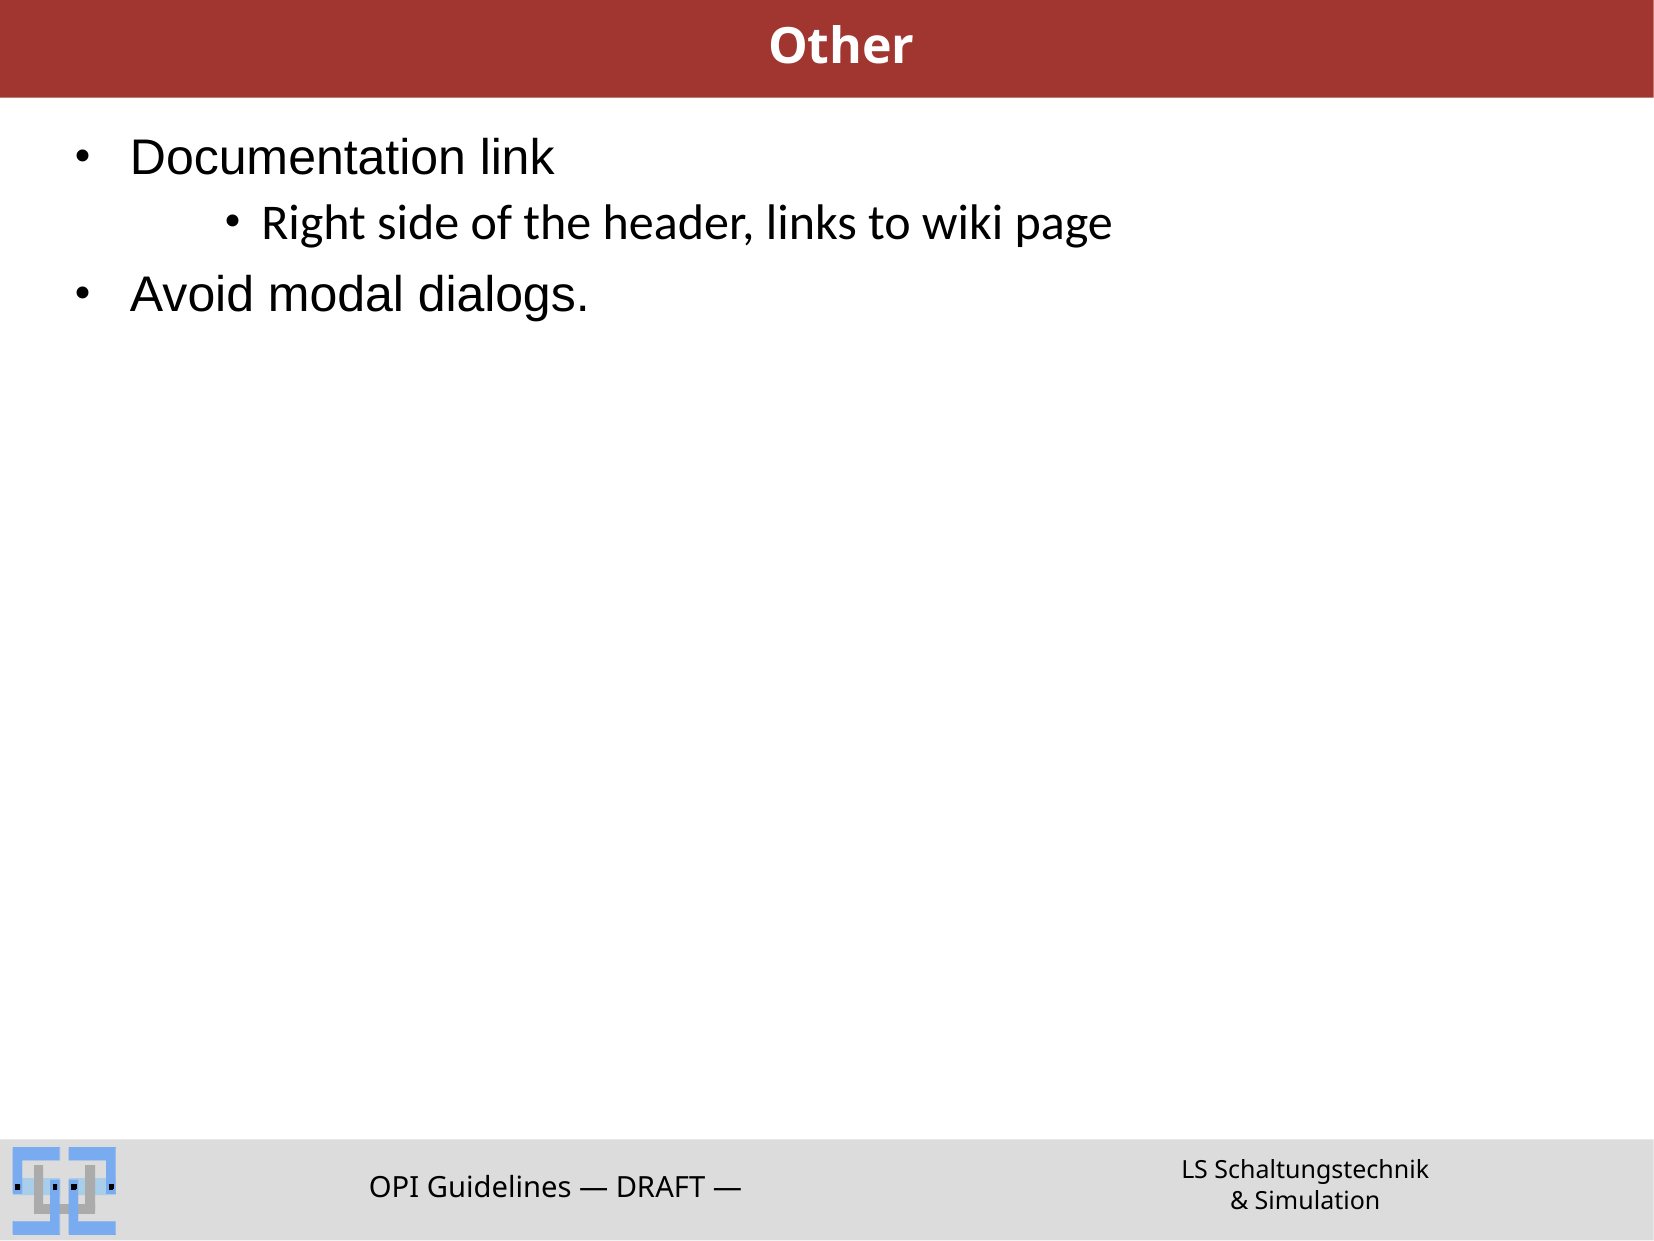

# Other
Documentation link
Right side of the header, links to wiki page
Avoid modal dialogs.
OPI Guidelines — DRAFT —